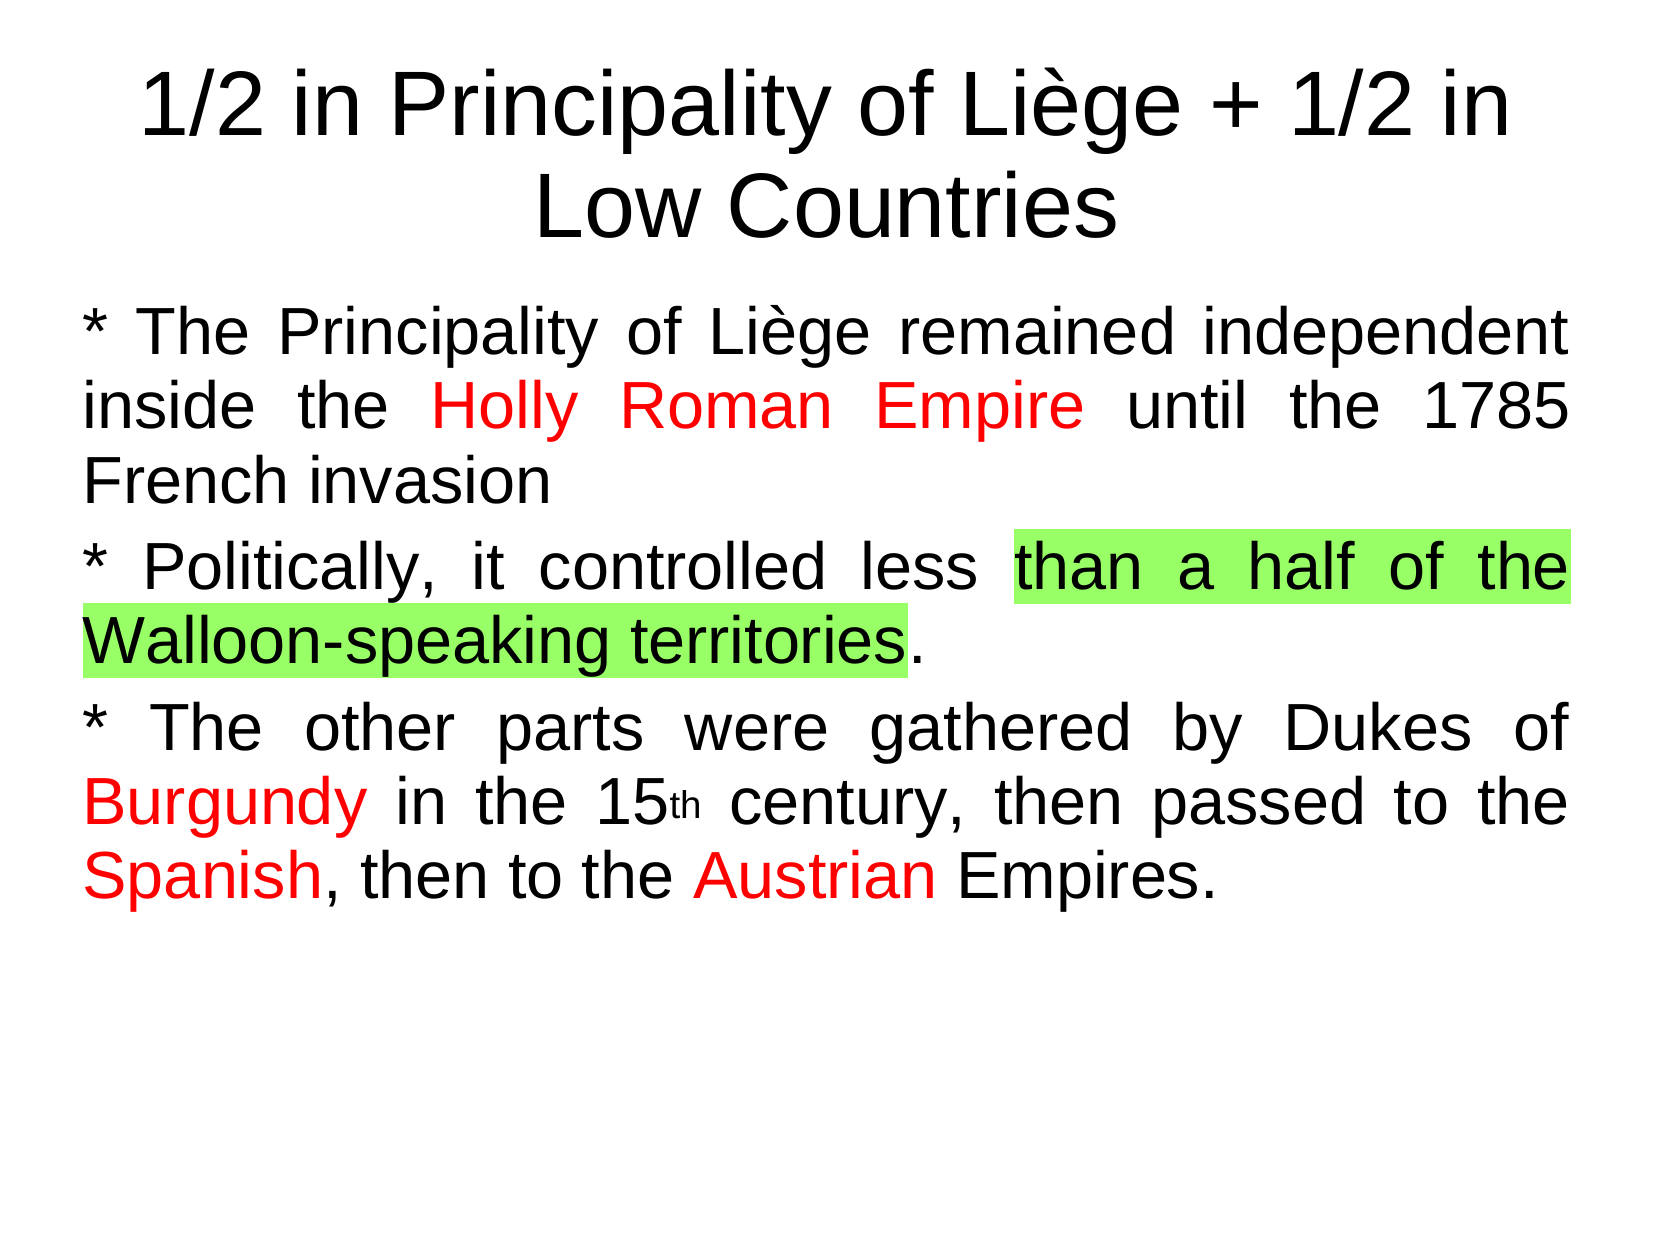

# 1/2 in Principality of Liège + 1/2 in Low Countries
* The Principality of Liège remained independent inside the Holly Roman Empire until the 1785 French invasion
* Politically, it controlled less than a half of the Walloon-speaking territories.
* The other parts were gathered by Dukes of Burgundy in the 15th century, then passed to the Spanish, then to the Austrian Empires.